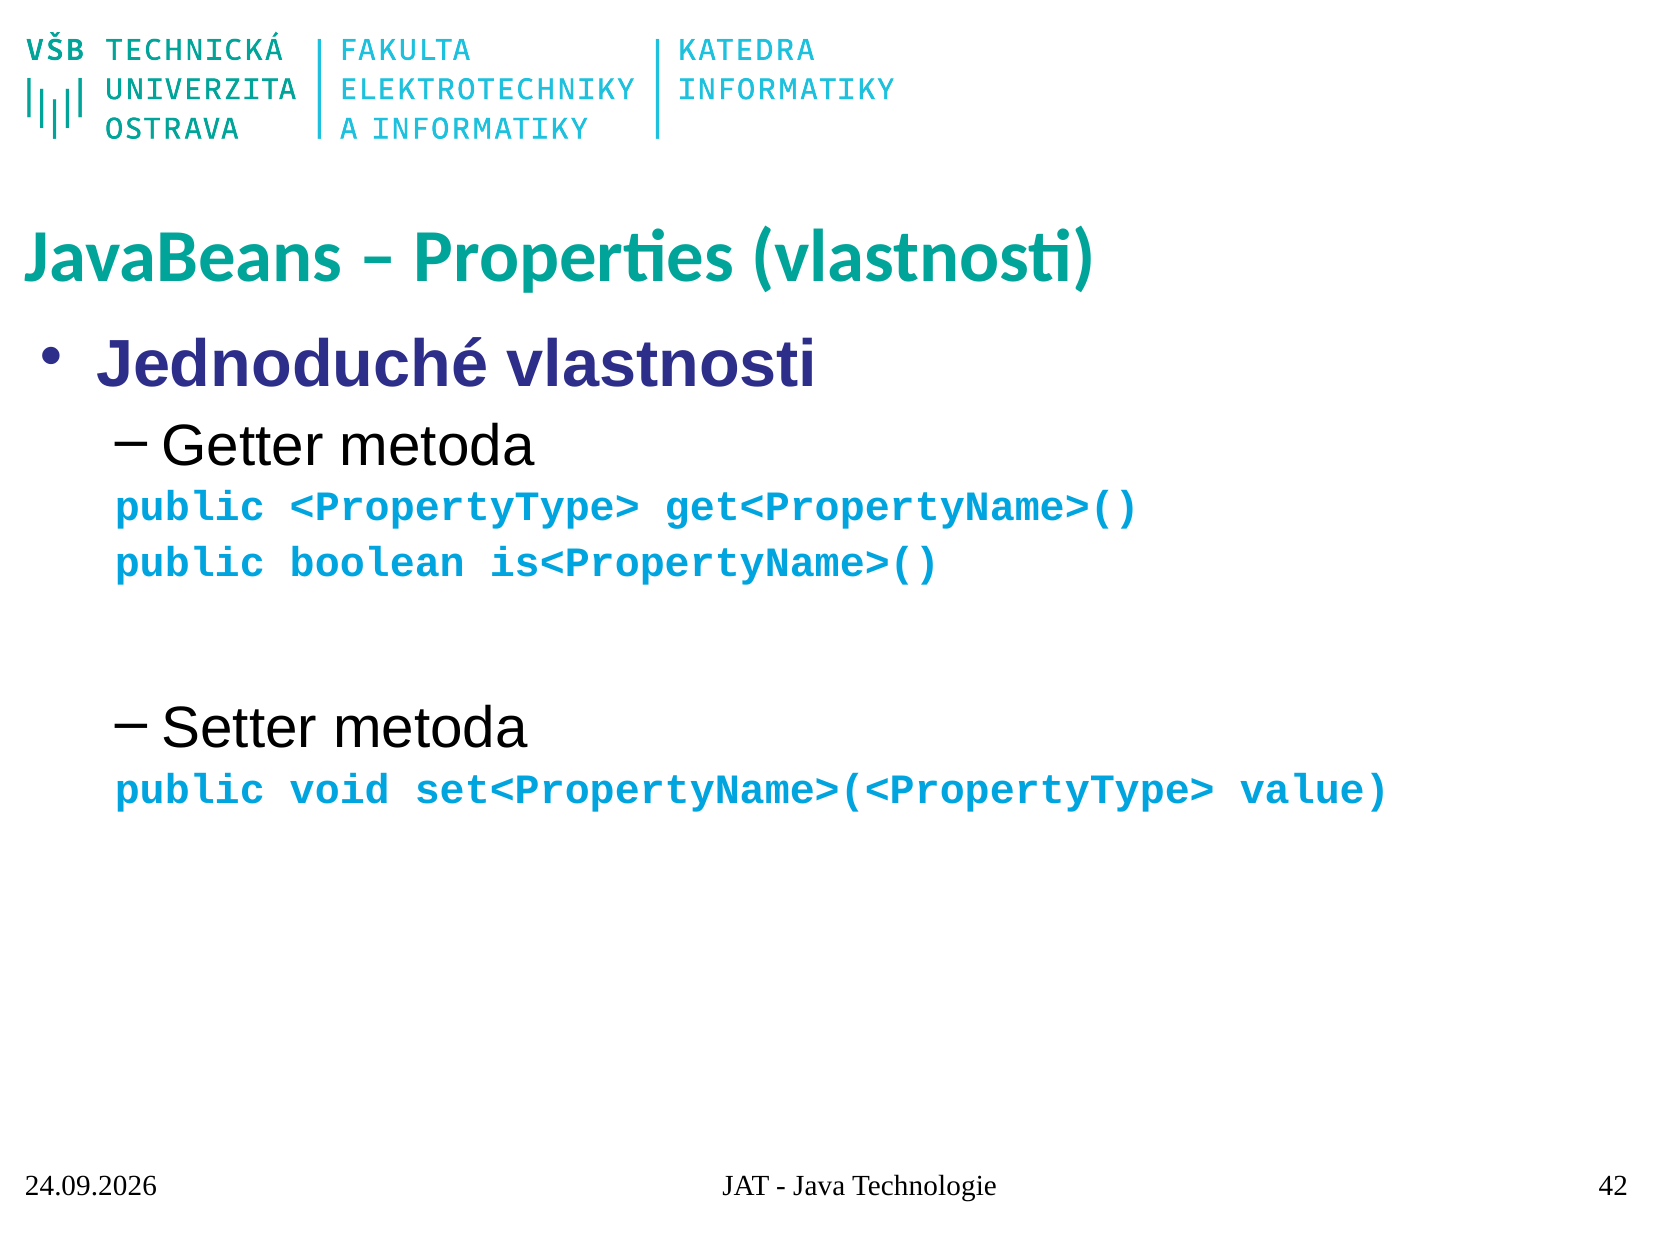

JavaBeans – Properties (vlastnosti)
# Jednoduché vlastnosti
Getter metoda
public <PropertyType> get<PropertyName>()
public boolean is<PropertyName>()
Setter metoda
public void set<PropertyName>(<PropertyType> value)
JAT - Java Technologie
42